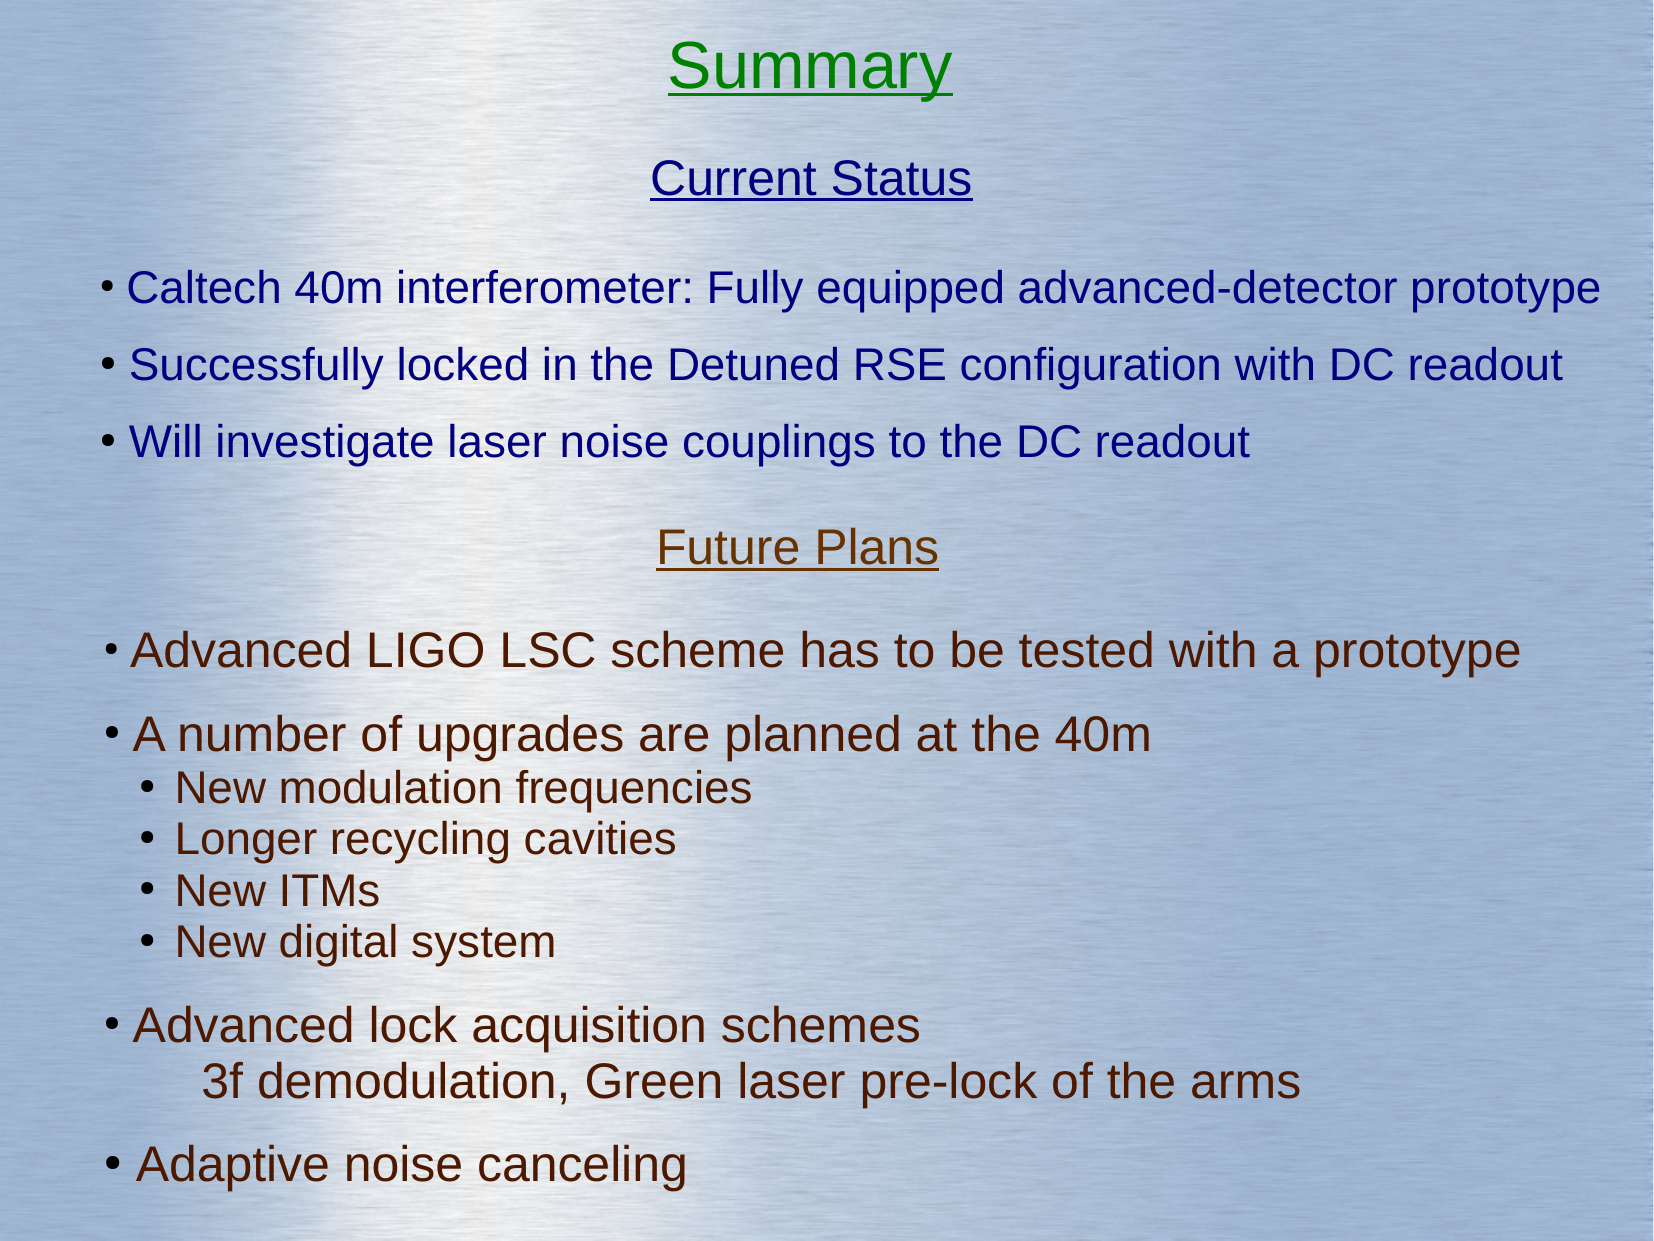

Summary
Current Status
 Caltech 40m interferometer: Fully equipped advanced-detector prototype
 Successfully locked in the Detuned RSE configuration with DC readout
 Will investigate laser noise couplings to the DC readout
Future Plans
 Advanced LIGO LSC scheme has to be tested with a prototype
 A number of upgrades are planned at the 40m
New modulation frequencies
Longer recycling cavities
New ITMs
New digital system
 Advanced lock acquisition schemes
 3f demodulation, Green laser pre-lock of the arms
 Adaptive noise canceling